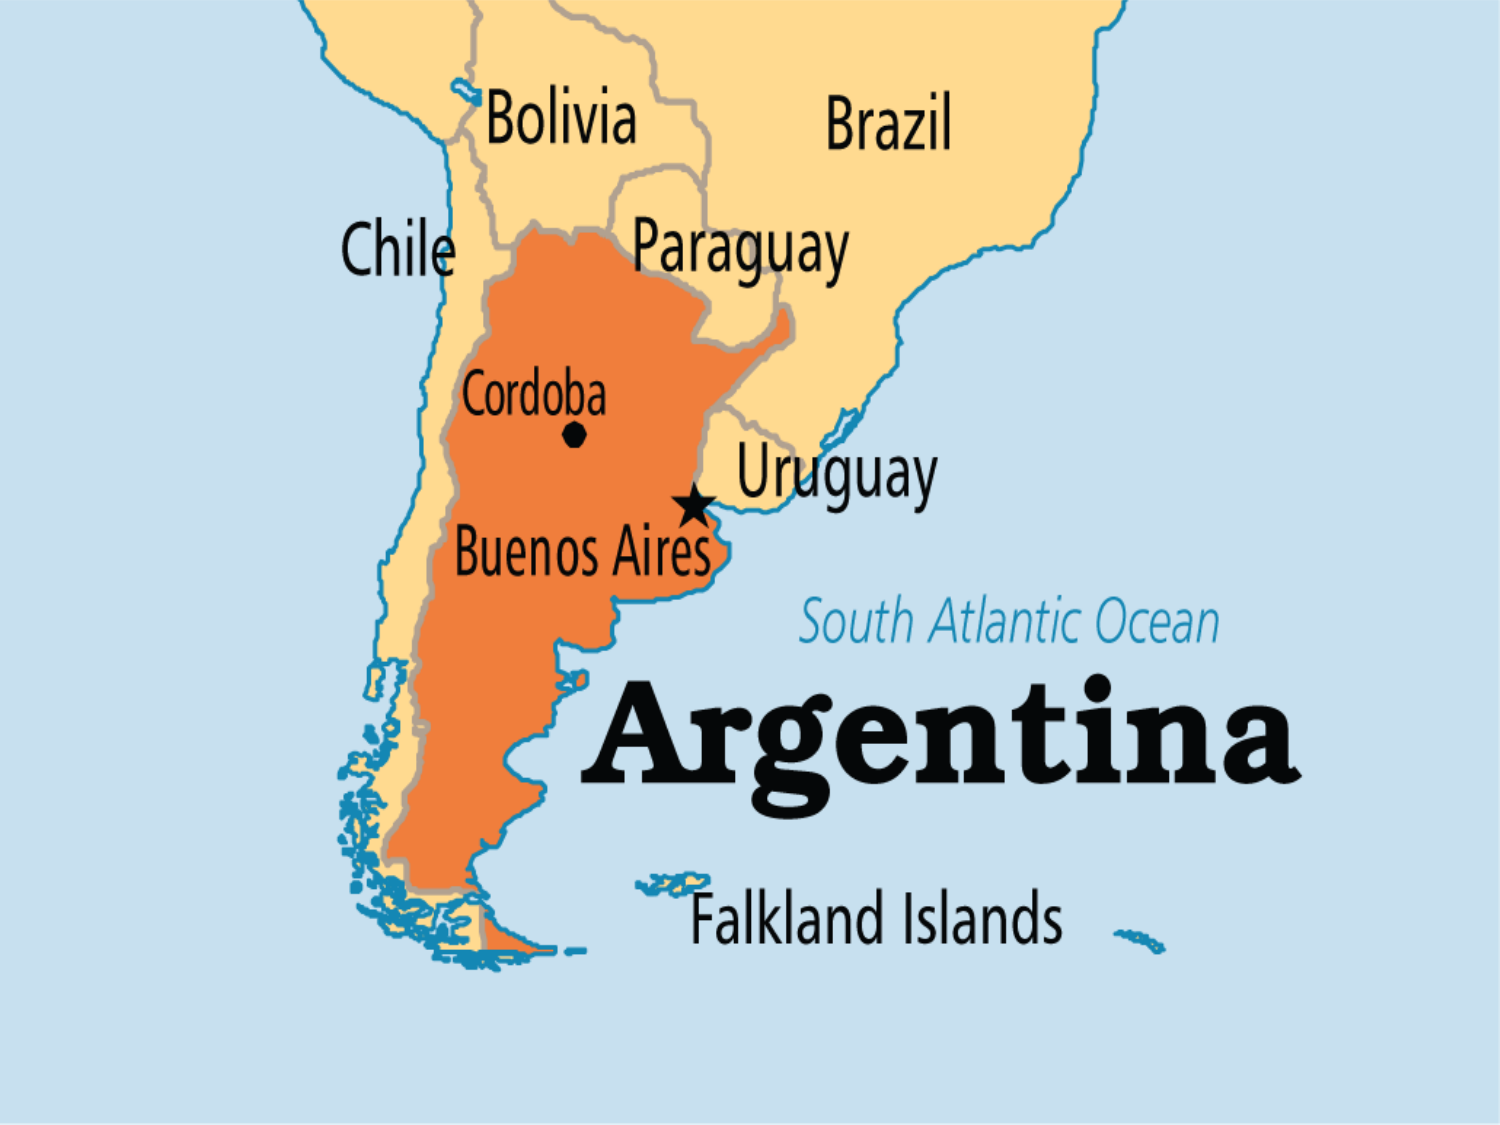

#
Fronteras:
 Al oeste limita con Chile
al norte con Paraguay y Bolivia
 al nordeste con Brasil
al este con Uruguay y el Océano Atlántico
al Sur con el Océano Atlántico y Chile.